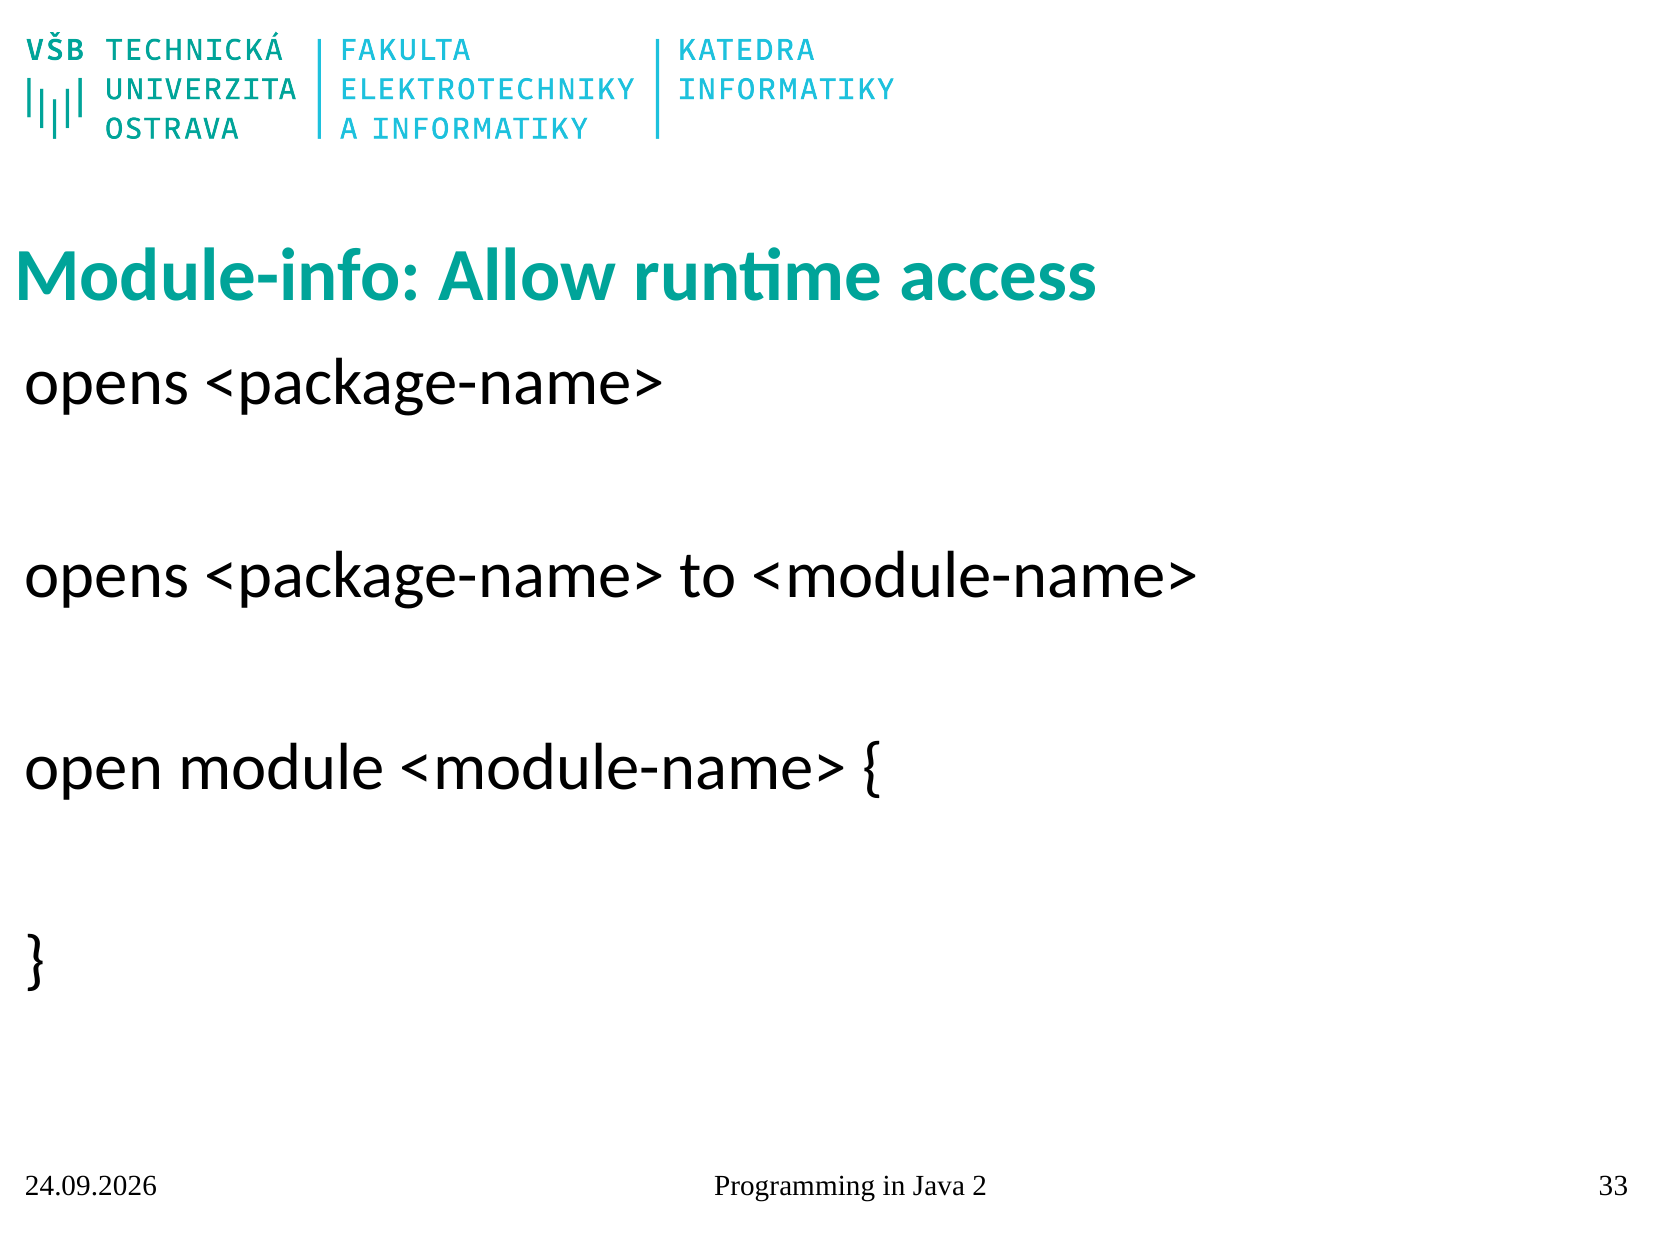

# Module-info: Allow runtime access
opens <package-name>
opens <package-name> to <module-name>
open module <module-name> {
}
Programming in Java 2
33